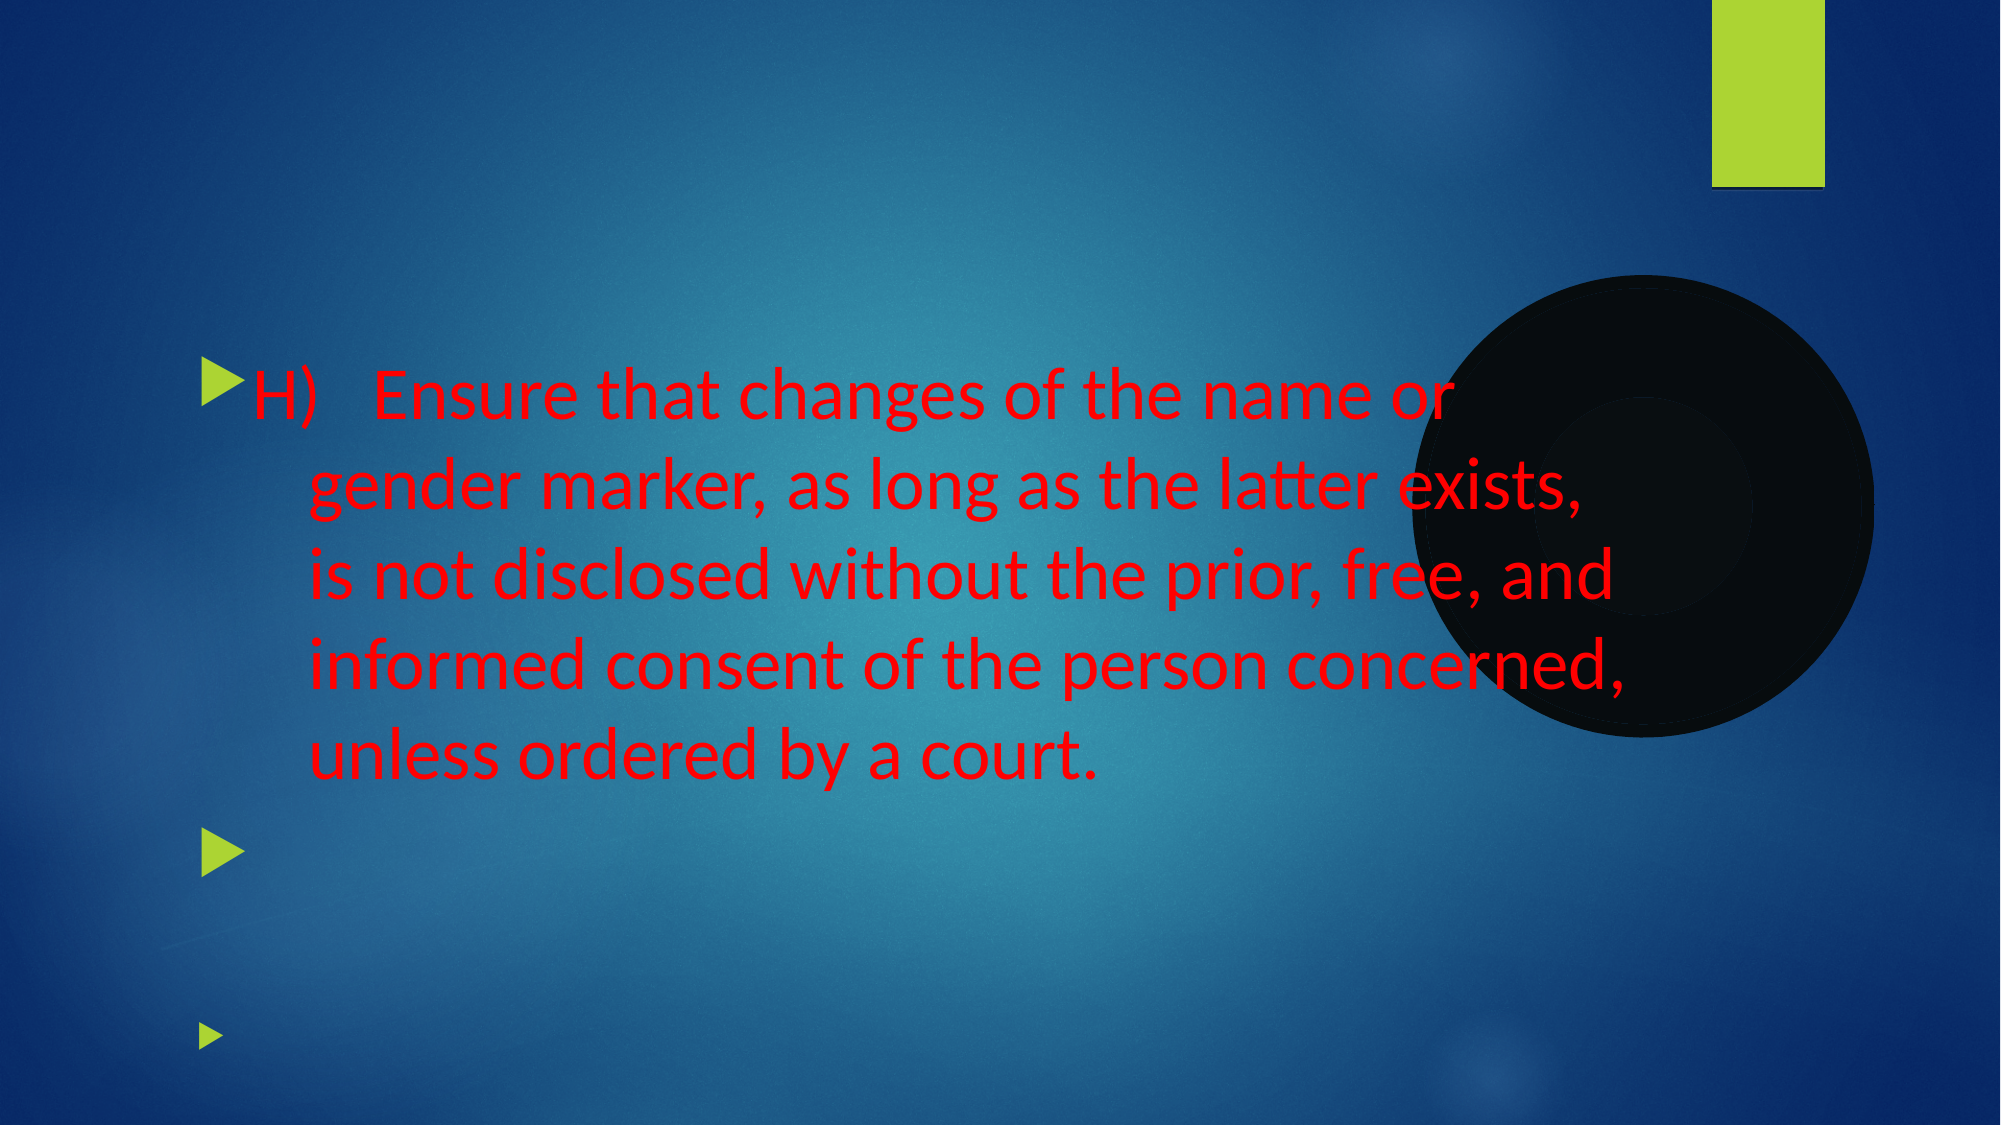

#
H)   Ensure that changes of the name or gender marker, as long as the latter exists, is not disclosed without the prior, free, and informed consent of the person concerned, unless ordered by a court.